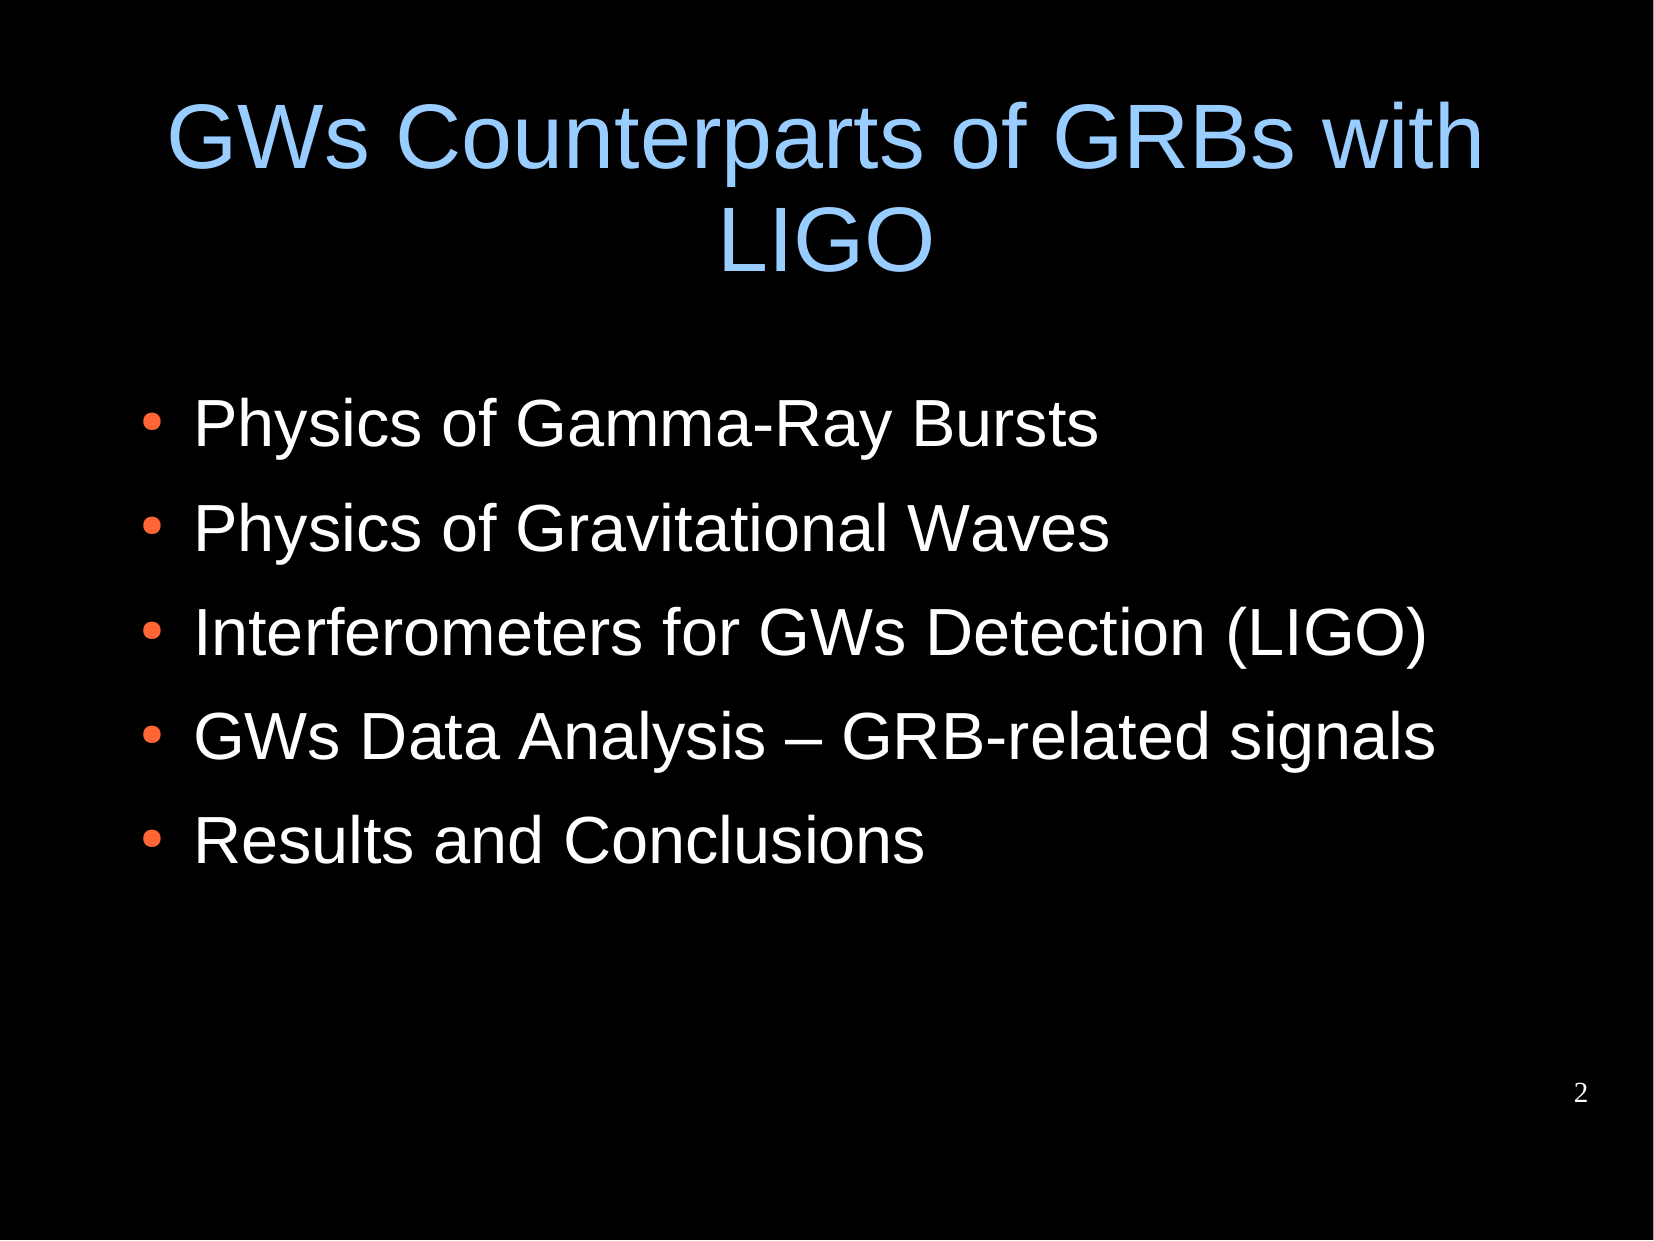

GWs Counterparts of GRBs with LIGO
# Physics of Gamma-Ray Bursts
Physics of Gravitational Waves
Interferometers for GWs Detection (LIGO)
GWs Data Analysis – GRB-related signals
Results and Conclusions
2